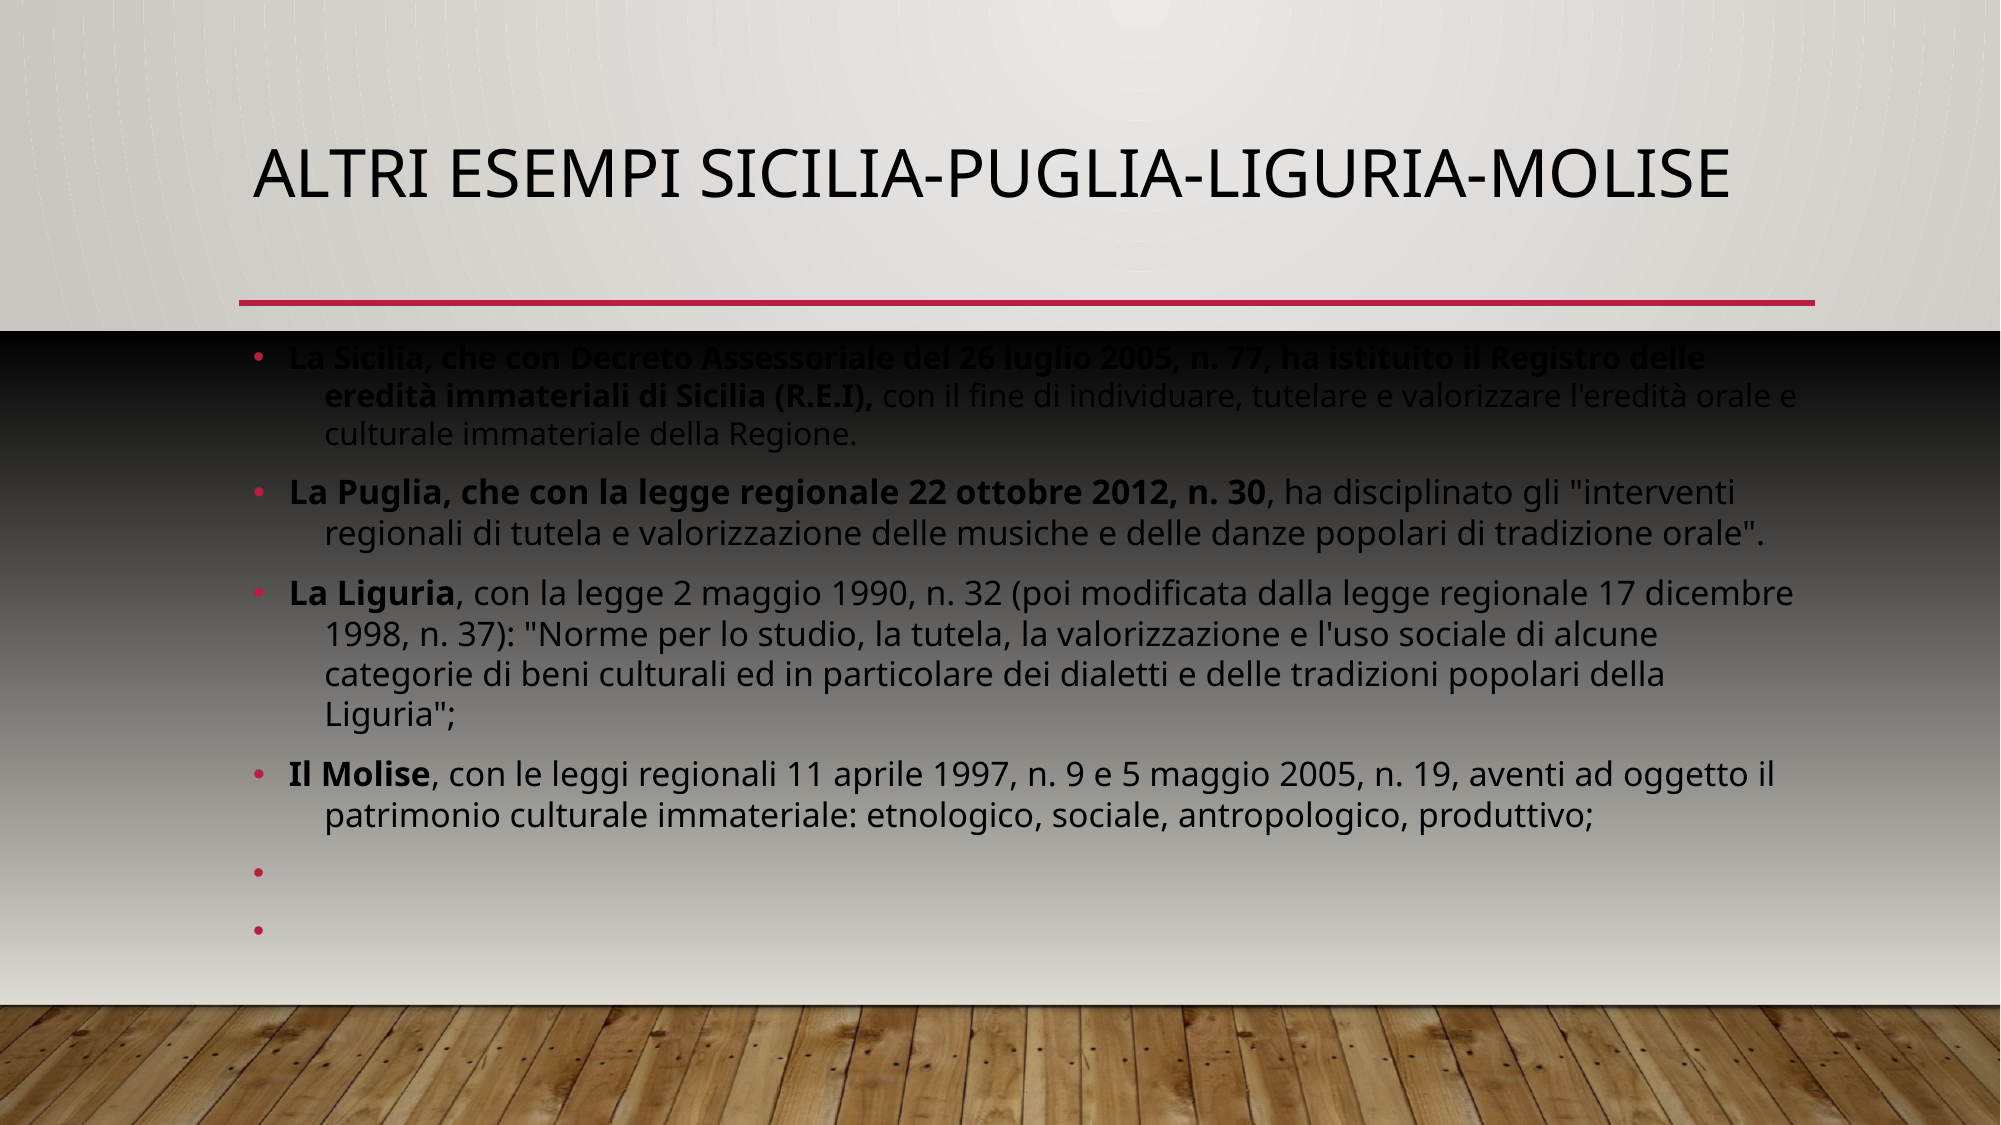

# Altri esempi sicilia-puglia-liguria-molise
La Sicilia, che con Decreto Assessoriale del 26 luglio 2005, n. 77, ha istituito il Registro delle eredità immateriali di Sicilia (R.E.I), con il fine di individuare, tutelare e valorizzare l'eredità orale e culturale immateriale della Regione.
La Puglia, che con la legge regionale 22 ottobre 2012, n. 30, ha disciplinato gli "interventi regionali di tutela e valorizzazione delle musiche e delle danze popolari di tradizione orale".
La Liguria, con la legge 2 maggio 1990, n. 32 (poi modificata dalla legge regionale 17 dicembre 1998, n. 37): "Norme per lo studio, la tutela, la valorizzazione e l'uso sociale di alcune categorie di beni culturali ed in particolare dei dialetti e delle tradizioni popolari della Liguria";
Il Molise, con le leggi regionali 11 aprile 1997, n. 9 e 5 maggio 2005, n. 19, aventi ad oggetto il patrimonio culturale immateriale: etnologico, sociale, antropologico, produttivo;